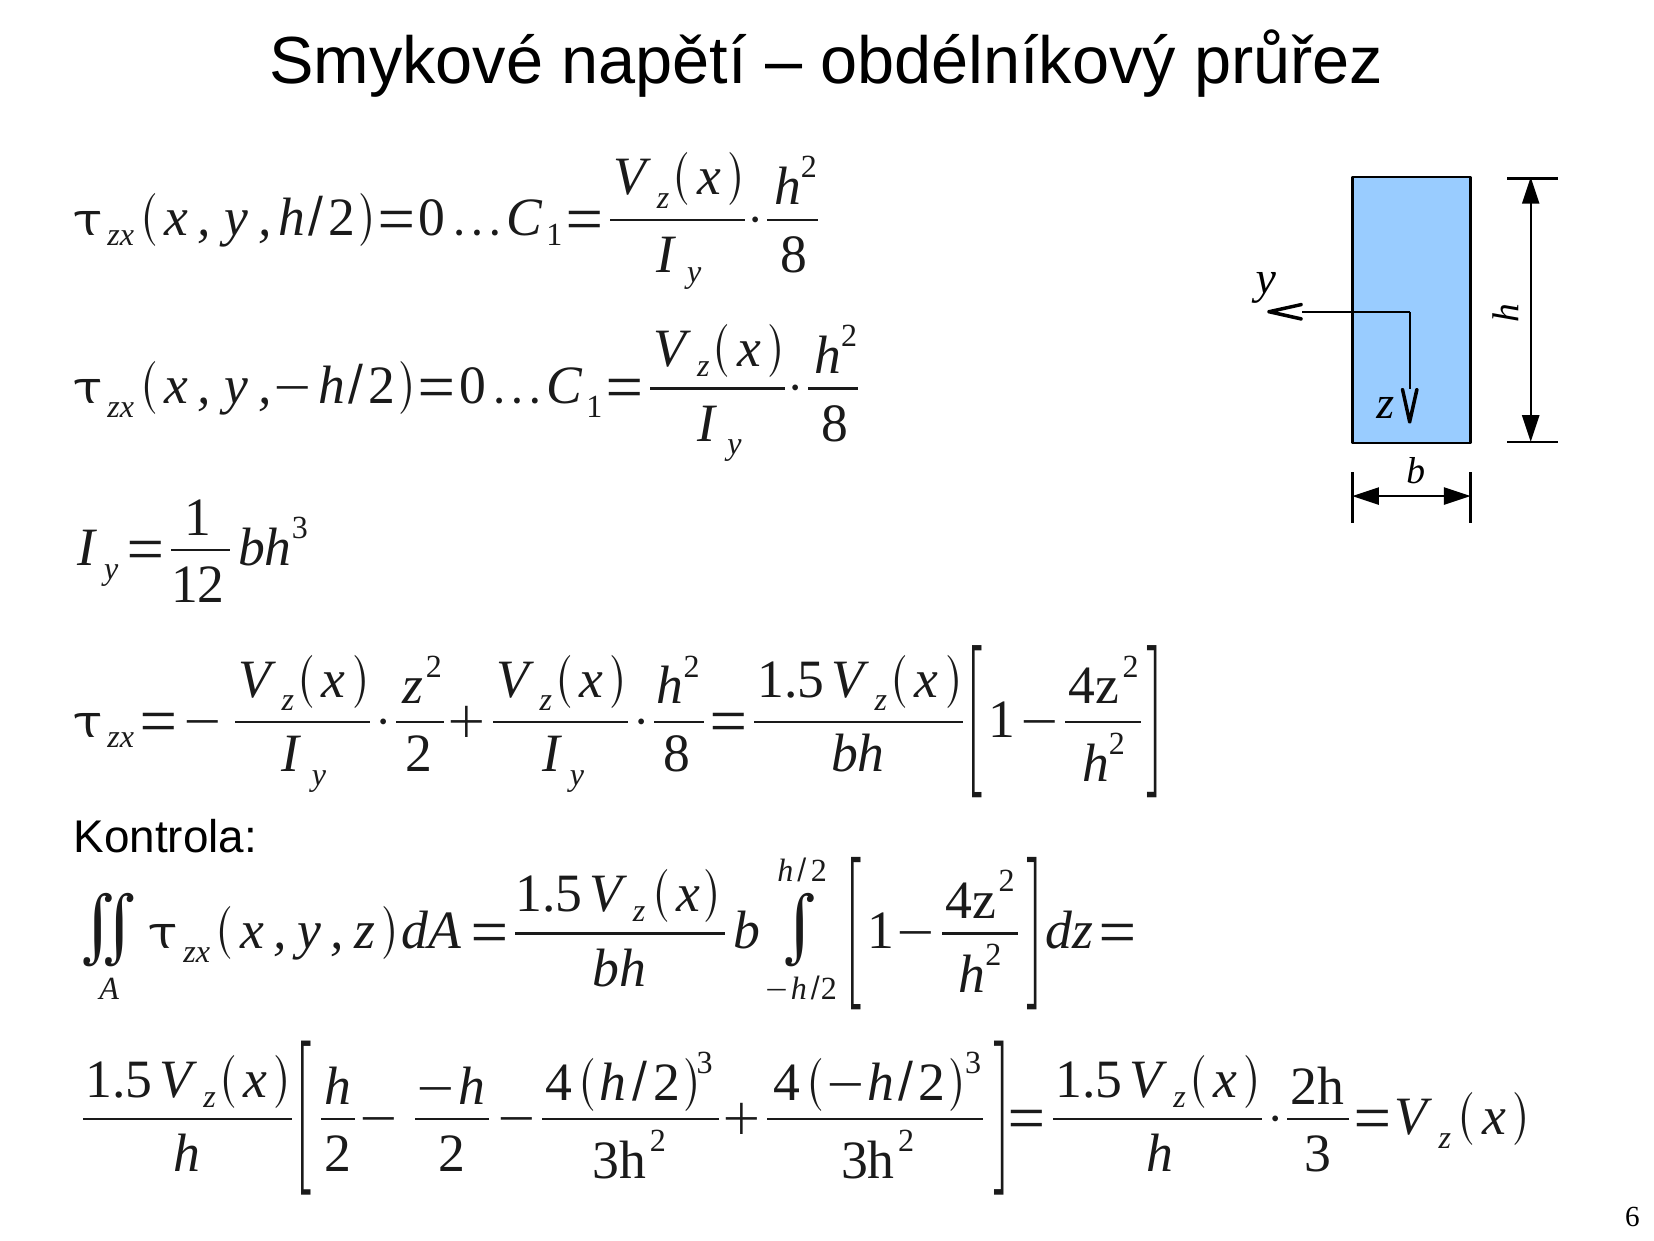

# Smykové napětí – obdélníkový průřez
y
h
z
b
Kontrola:
6